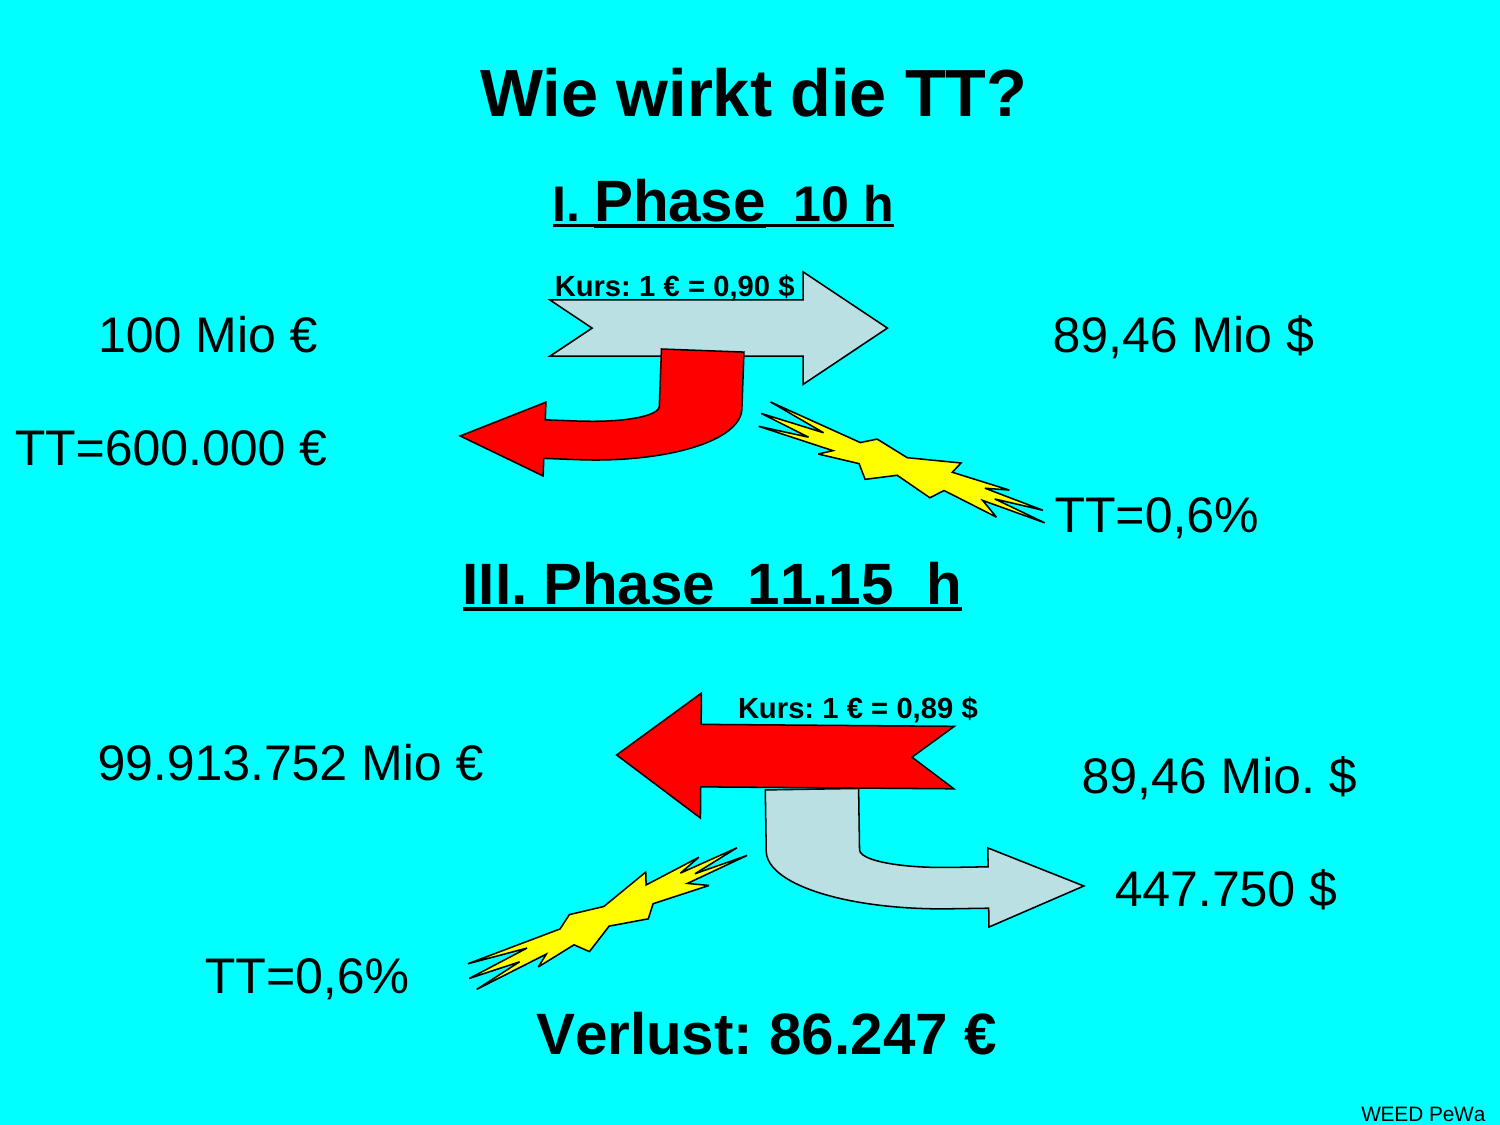

# Wie wirkt die TT?
I. Phase 10 h
Kurs: 1 € = 0,90 $
100 Mio €
89,46 Mio $
TT=600.000 €
TT=0,6%
III. Phase 11.15 h
Kurs: 1 € = 0,89 $
99.913.752 Mio €
89,46 Mio. $
447.750 $
TT=0,6%
Verlust: 86.247 €
WEED PeWa